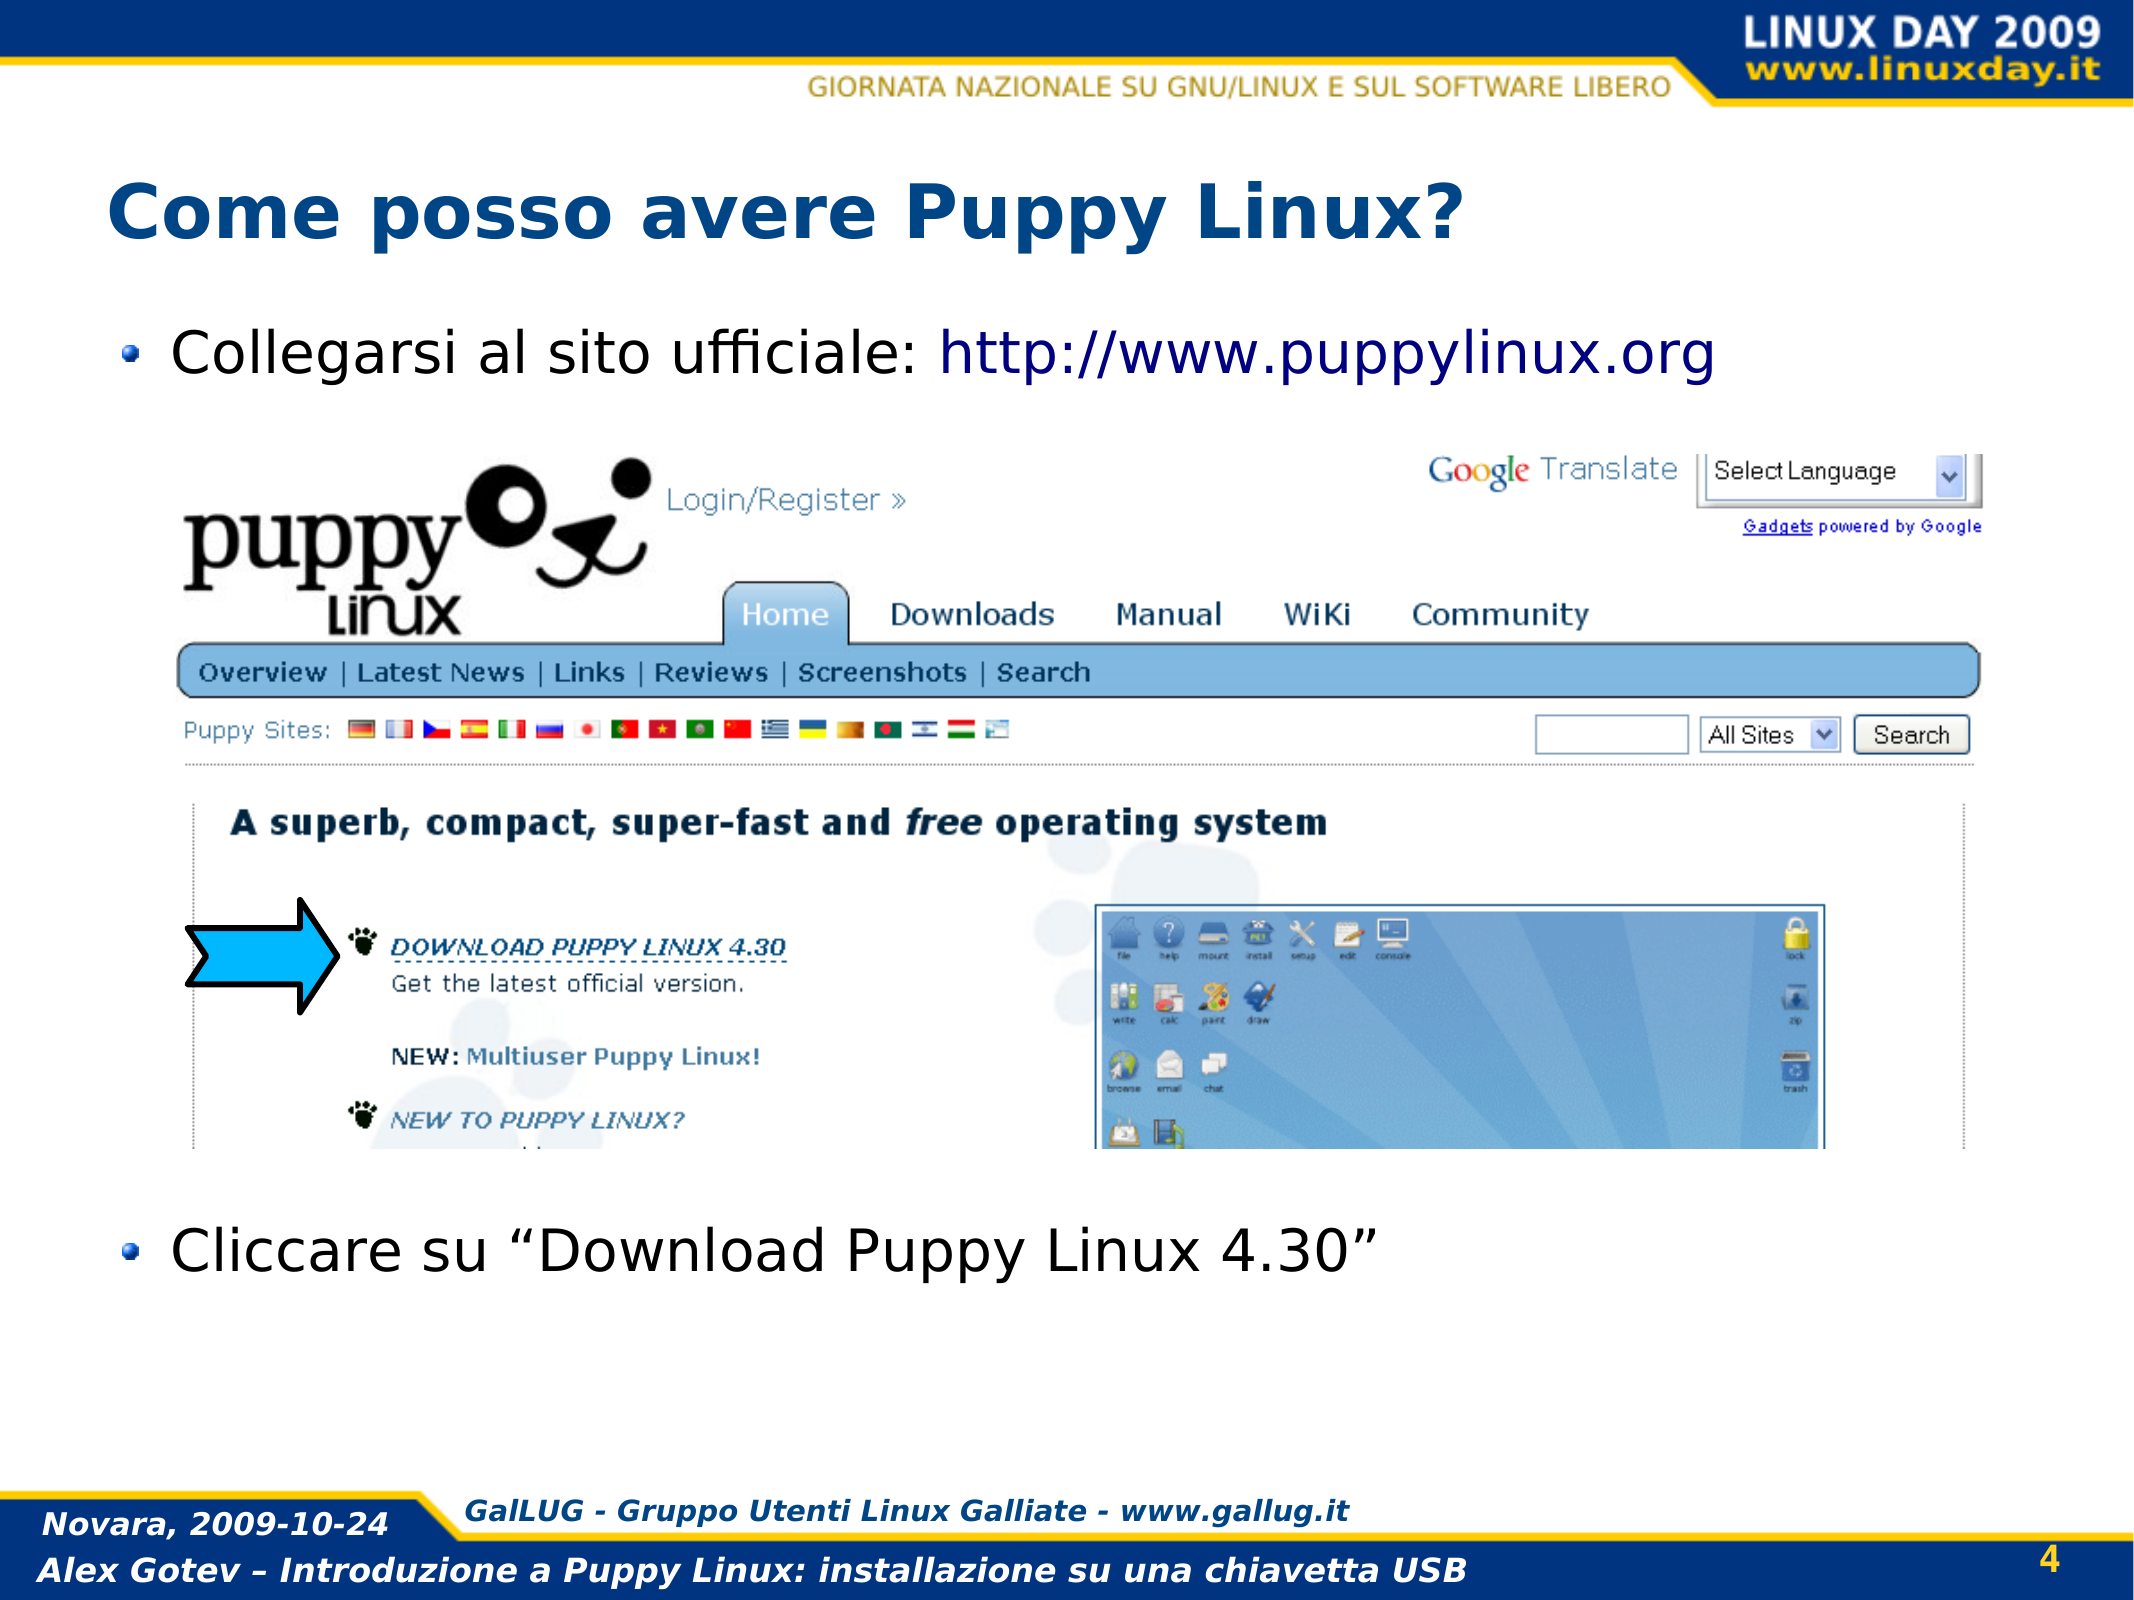

# Come posso avere Puppy Linux?
Collegarsi al sito ufficiale: http://www.puppylinux.org
Cliccare su “Download Puppy Linux 4.30”